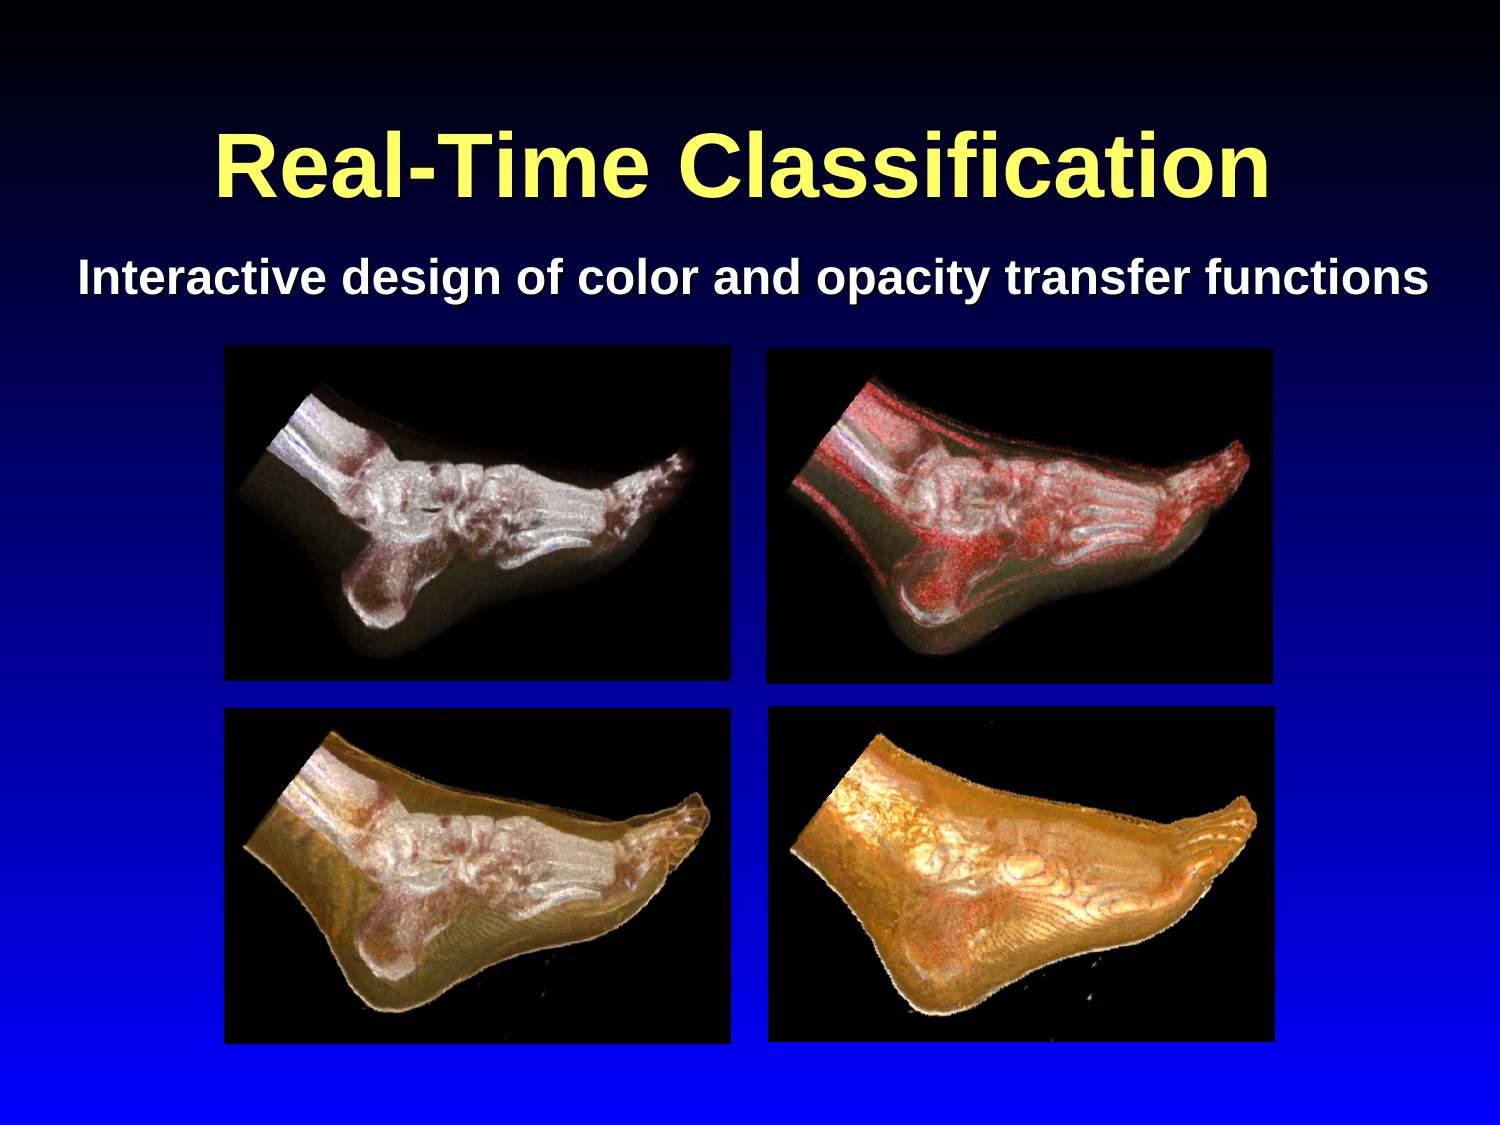

# Real-Time Classification
Interactive design of color and opacity transfer functions